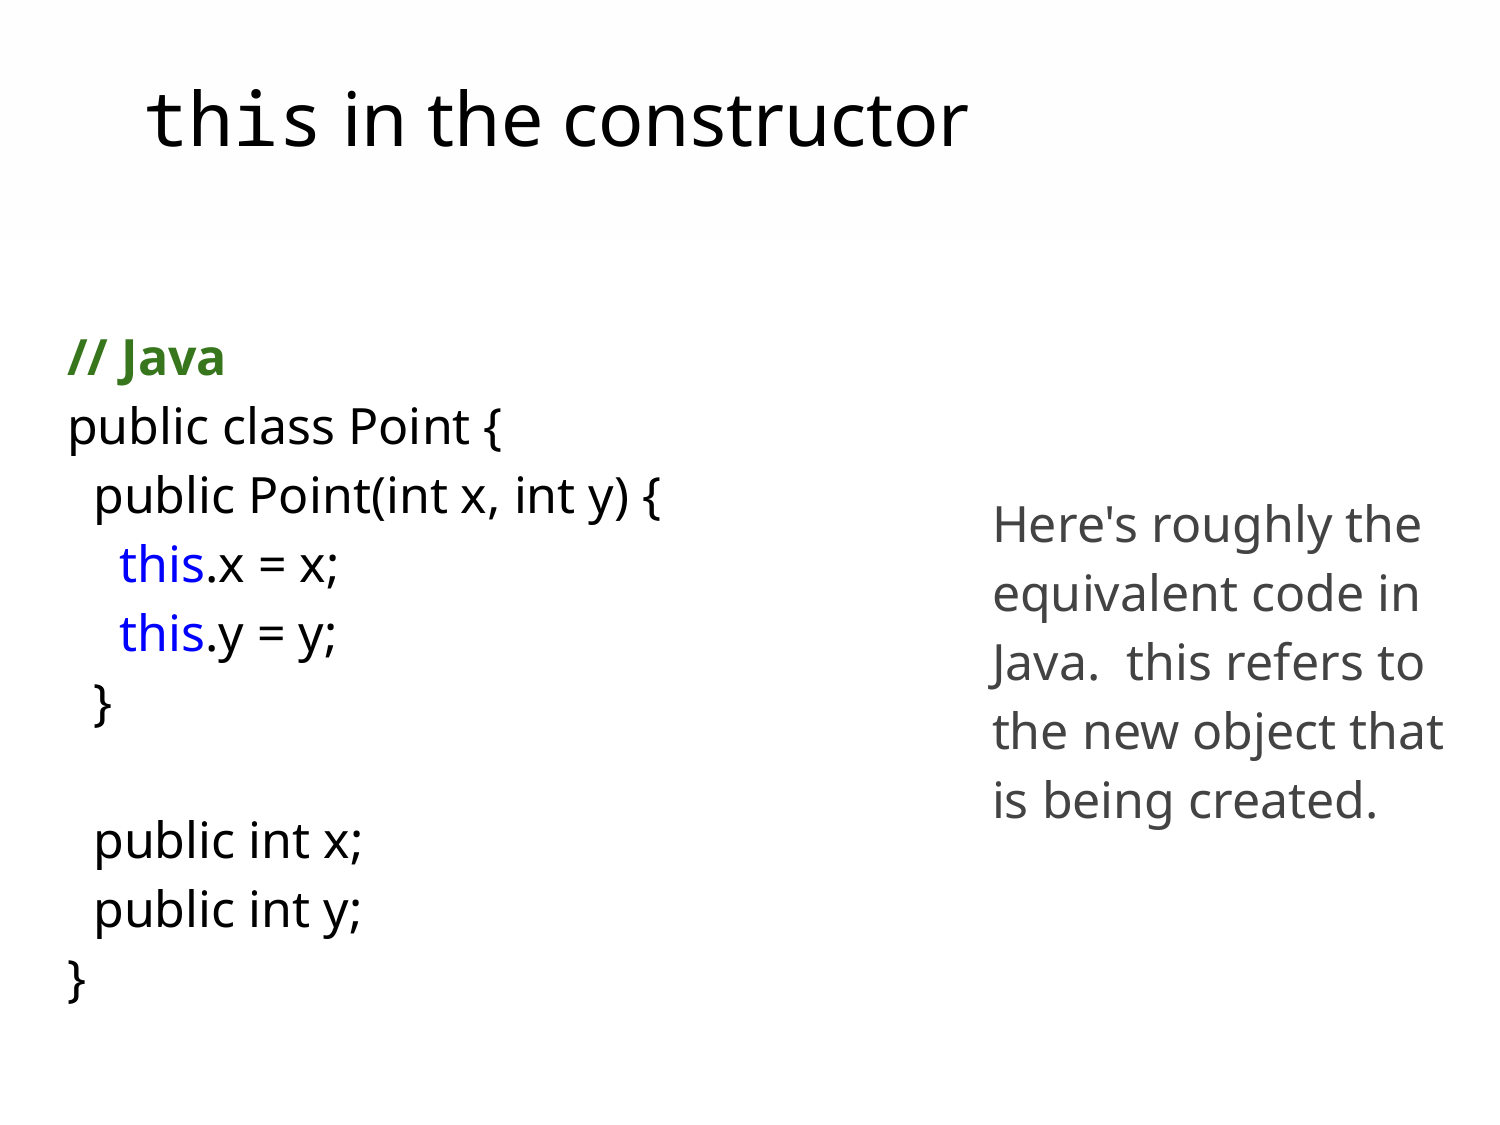

# this in the constructor
// Java
public class Point {
 public Point(int x, int y) {
 this.x = x;
 this.y = y;
 }
 public int x;
 public int y;
}
Here's roughly the equivalent code in Java. this refers to the new object that is being created.